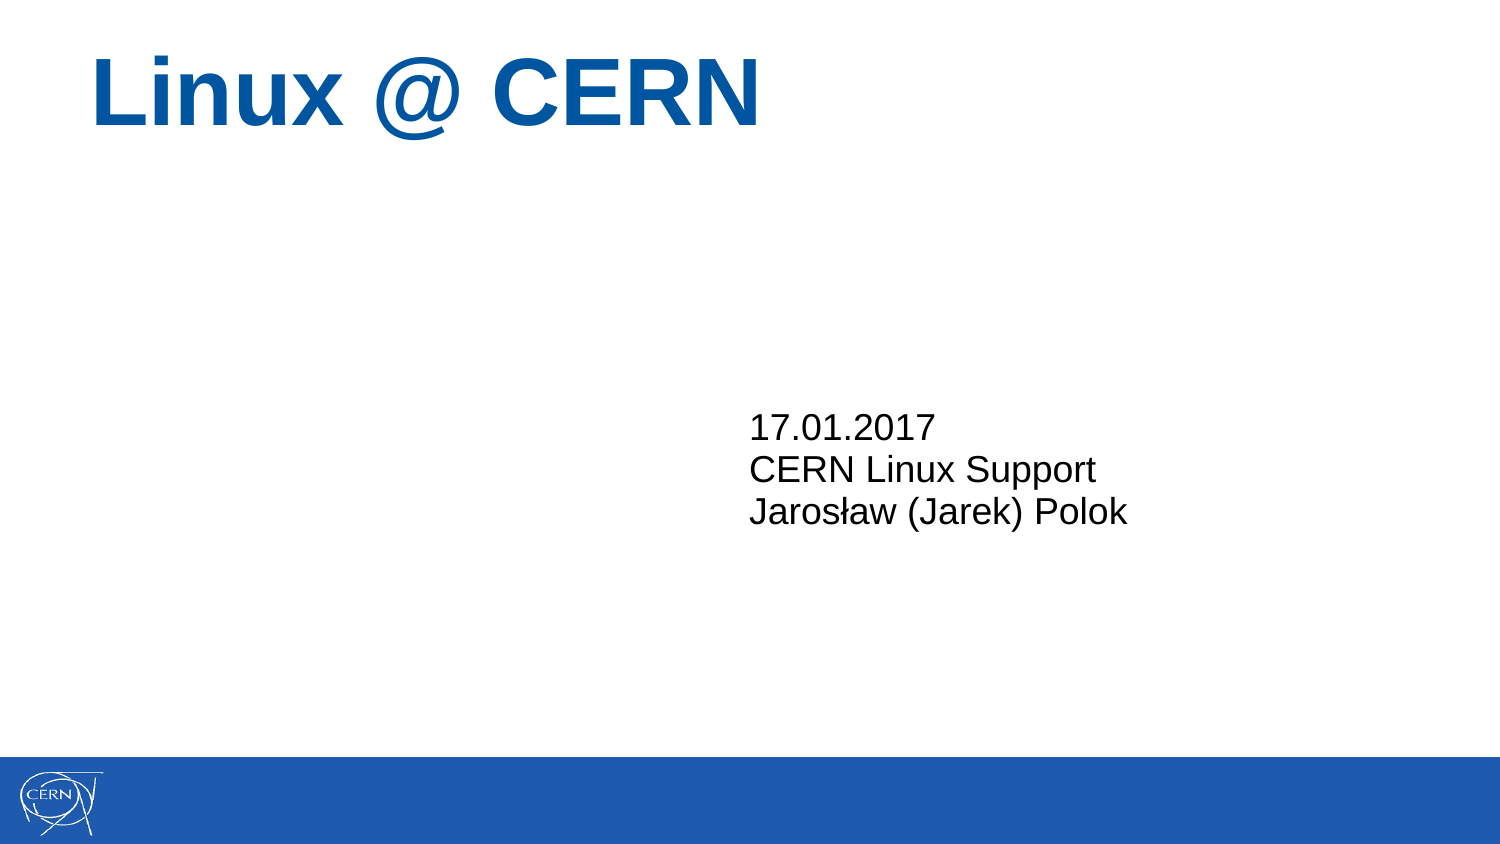

# Linux @ CERN
17.01.2017
CERN Linux Support
Jarosław (Jarek) Polok